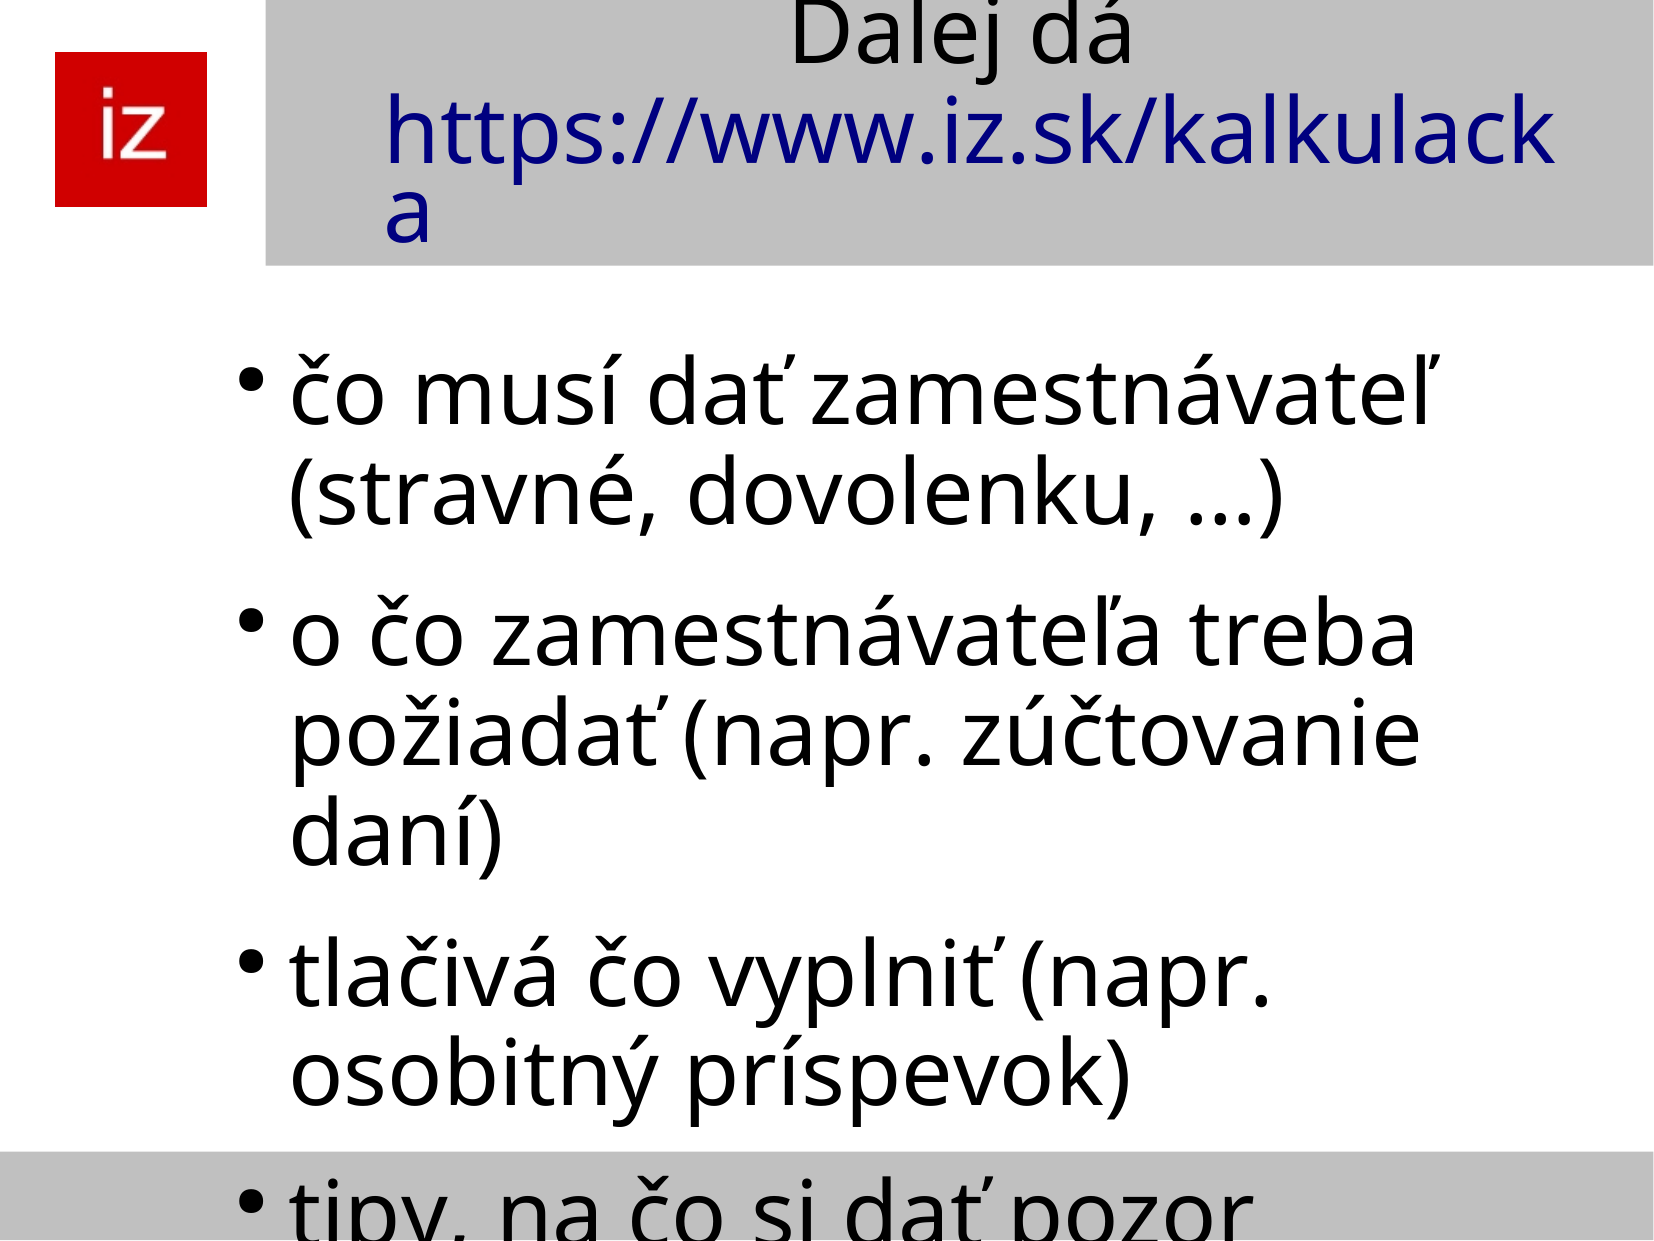

# Ďalej dá https://www.iz.sk/kalkulacka
čo musí dať zamestnávateľ (stravné, dovolenku, …)
o čo zamestnávateľa treba požiadať (napr. zúčtovanie daní)
tlačivá čo vyplniť (napr. osobitný príspevok)
tipy, na čo si dať pozor